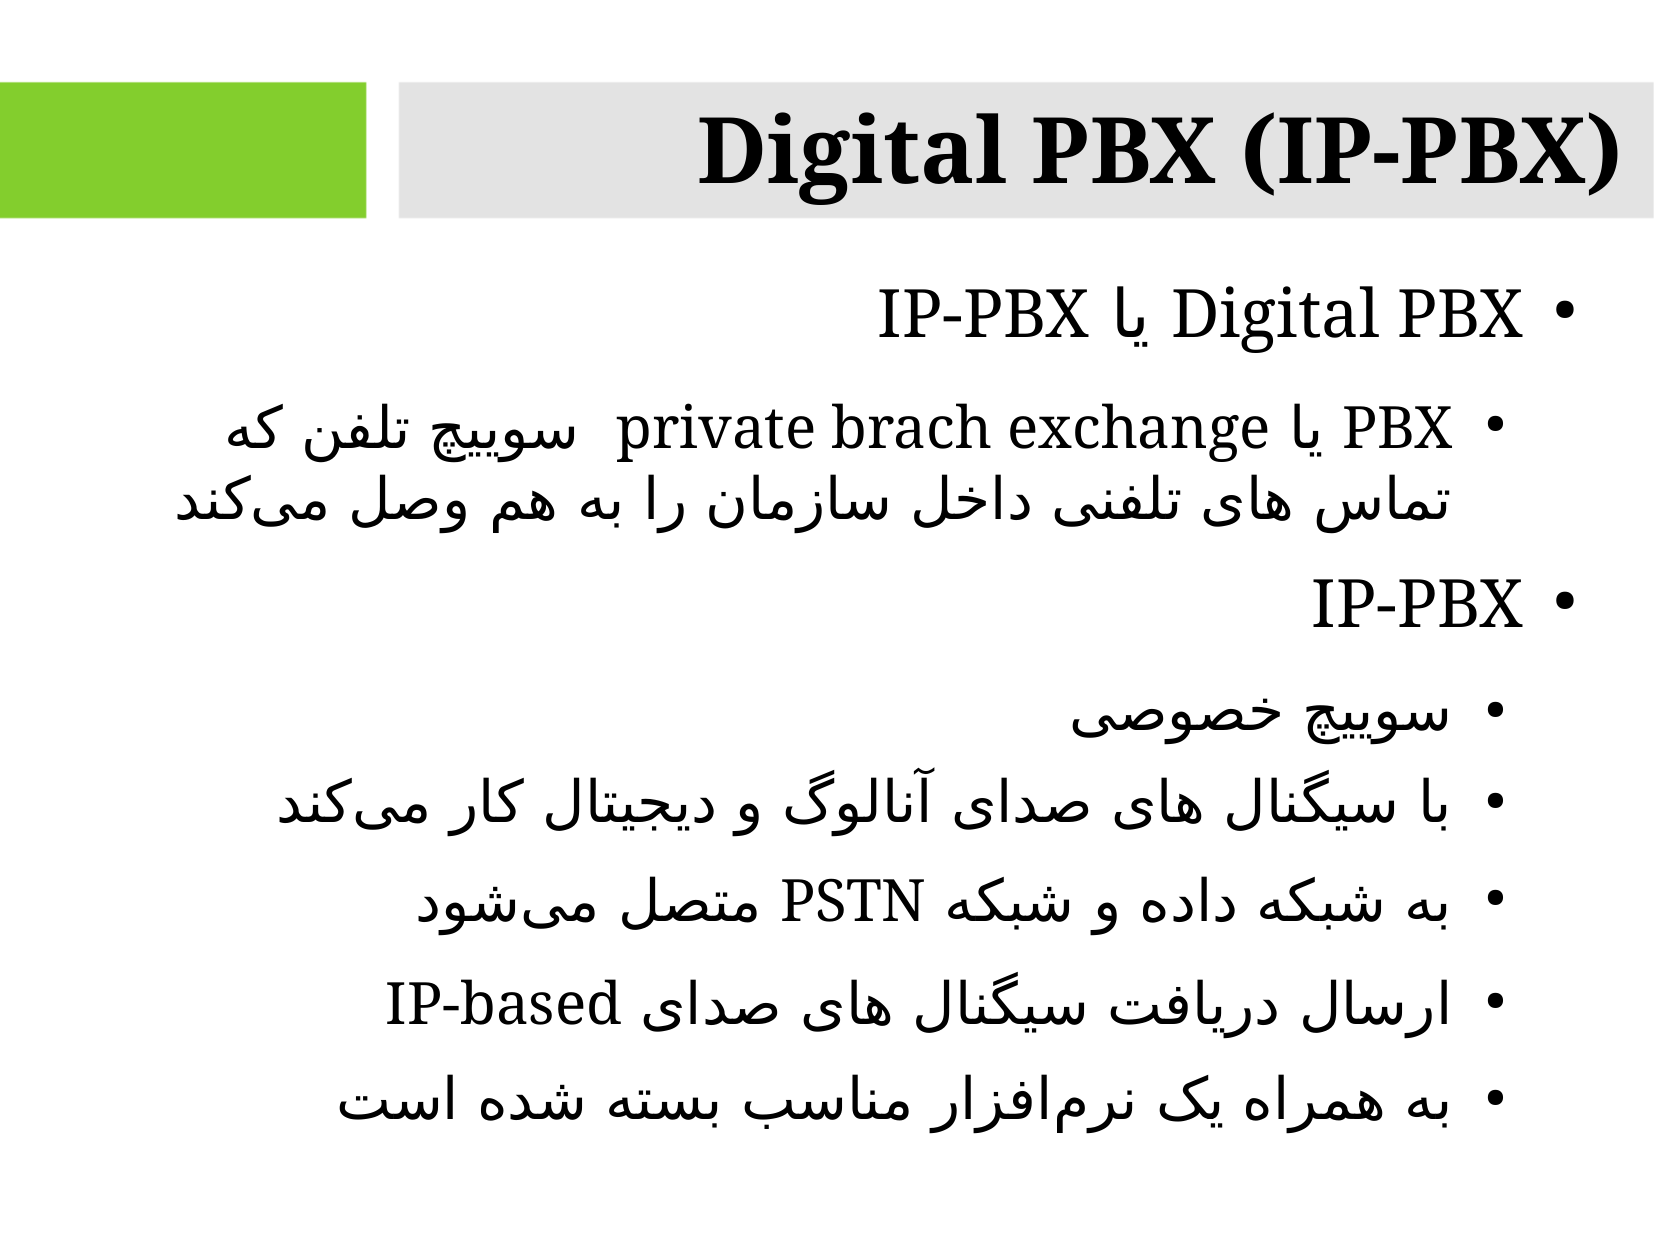

# Digital PBX (IP-PBX)
Digital PBX یا IP-PBX
PBX یا private brach exchange سوییچ تلفن که تماس های تلفنی داخل سازمان را به هم وصل می‌کند
IP-PBX
سوییچ خصوصی
با سیگنال های صدای آنالوگ و دیجیتال کار می‌کند
به شبکه داده و شبکه PSTN متصل می‌شود
ارسال دریافت سیگنال های صدای IP-based
به همراه یک نرم‌افزار مناسب بسته شده است